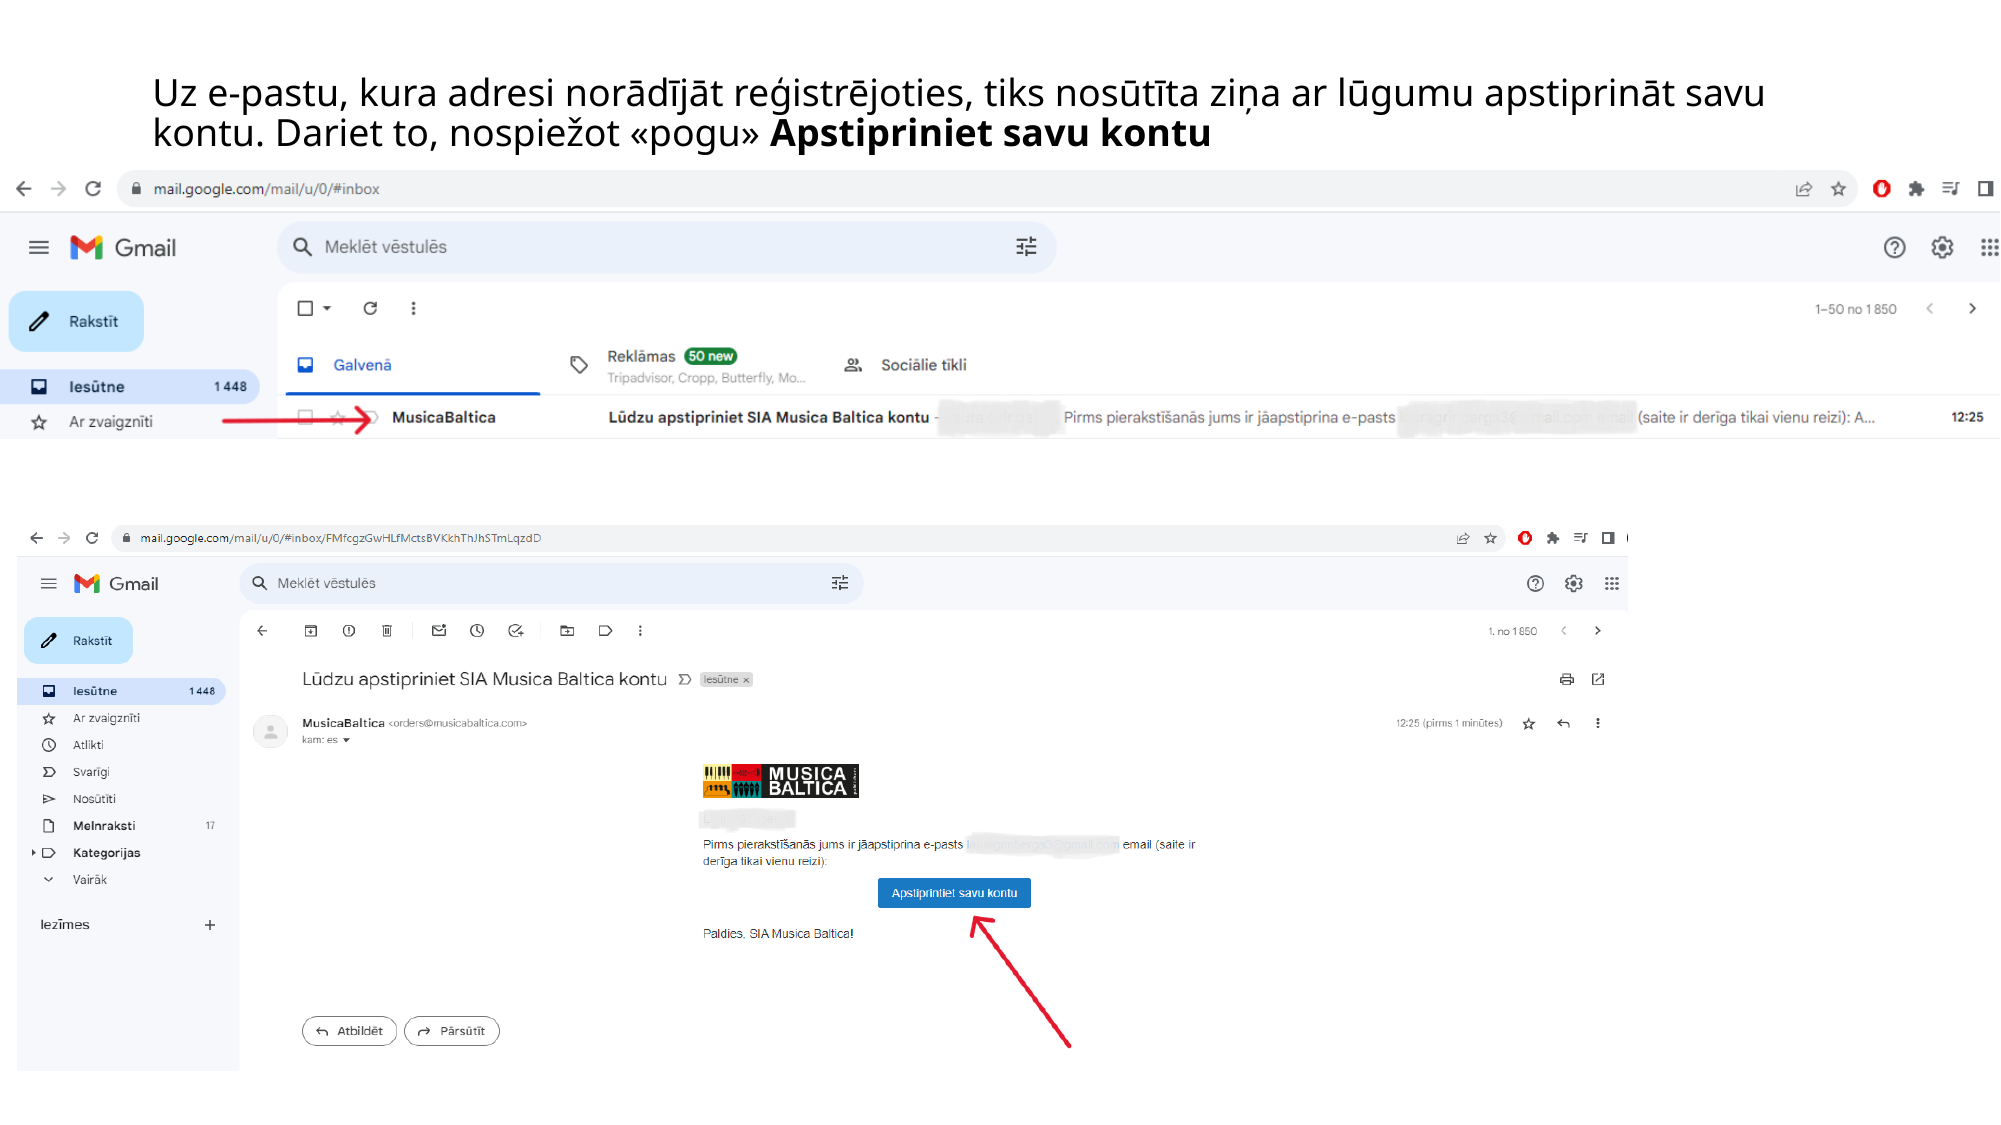

# Uz e-pastu, kura adresi norādījāt reģistrējoties, tiks nosūtīta ziņa ar lūgumu apstiprināt savu kontu. Dariet to, nospiežot «pogu» Apstipriniet savu kontu